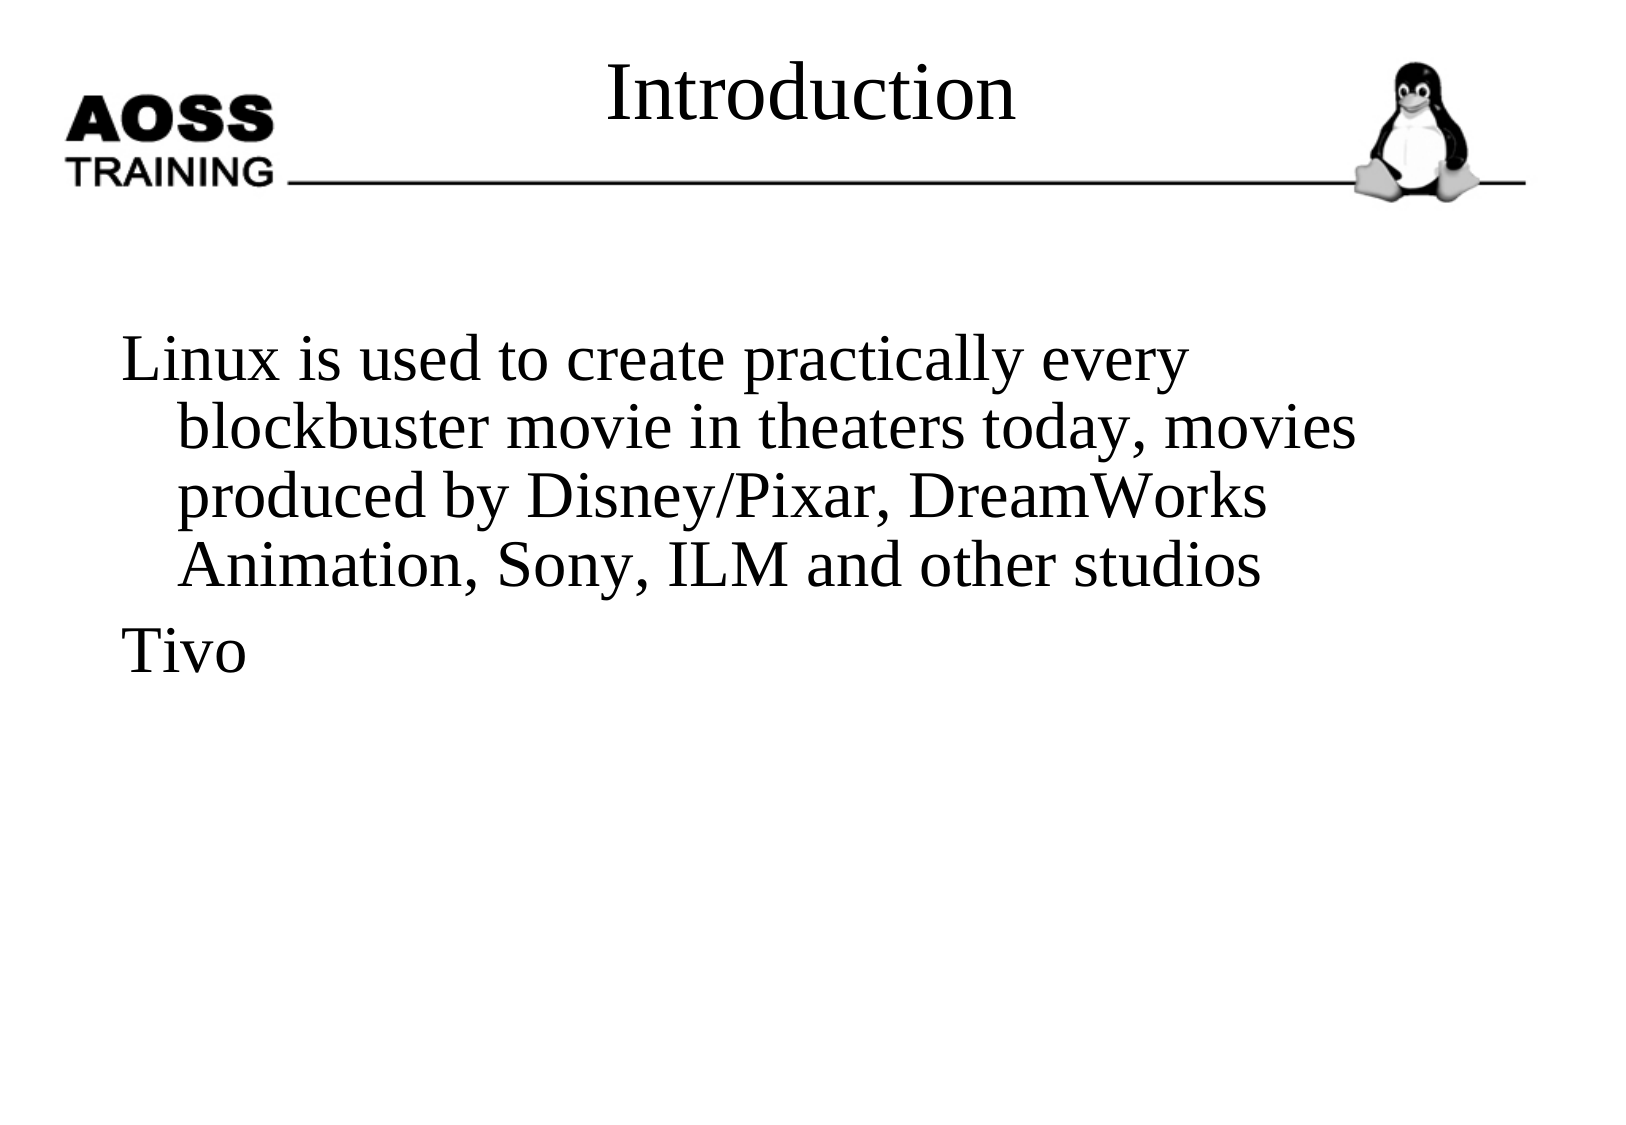

# Introduction
Linux is used to create practically every blockbuster movie in theaters today, movies produced by Disney/Pixar, DreamWorks Animation, Sony, ILM and other studios
Tivo